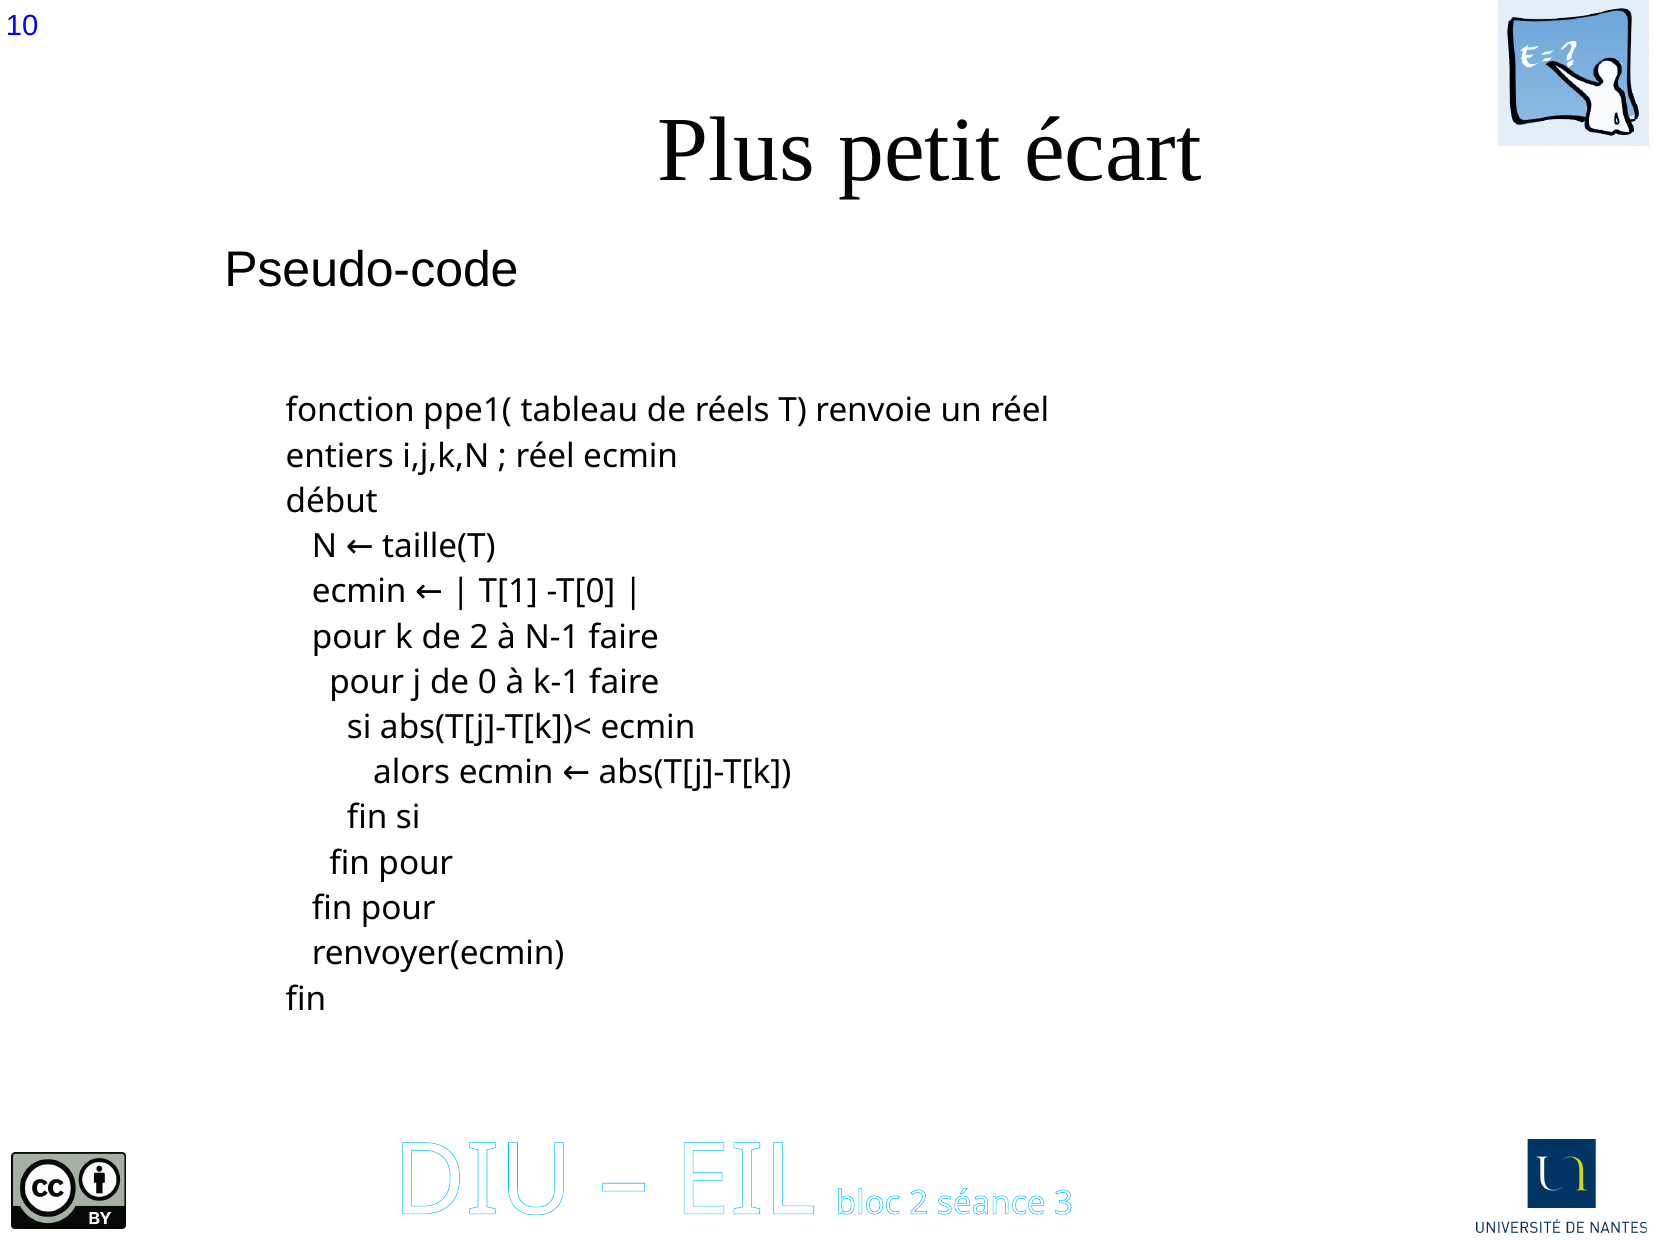

10
# Plus petit écart
Pseudo-code
 fonction ppe1( tableau de réels T) renvoie un réel
 entiers i,j,k,N ; réel ecmin
 début
 N ← taille(T)
 ecmin ← | T[1] -T[0] |
 pour k de 2 à N-1 faire
 pour j de 0 à k-1 faire
 si abs(T[j]-T[k])< ecmin
 alors ecmin ← abs(T[j]-T[k])
 fin si
 fin pour
 fin pour
 renvoyer(ecmin)
 fin